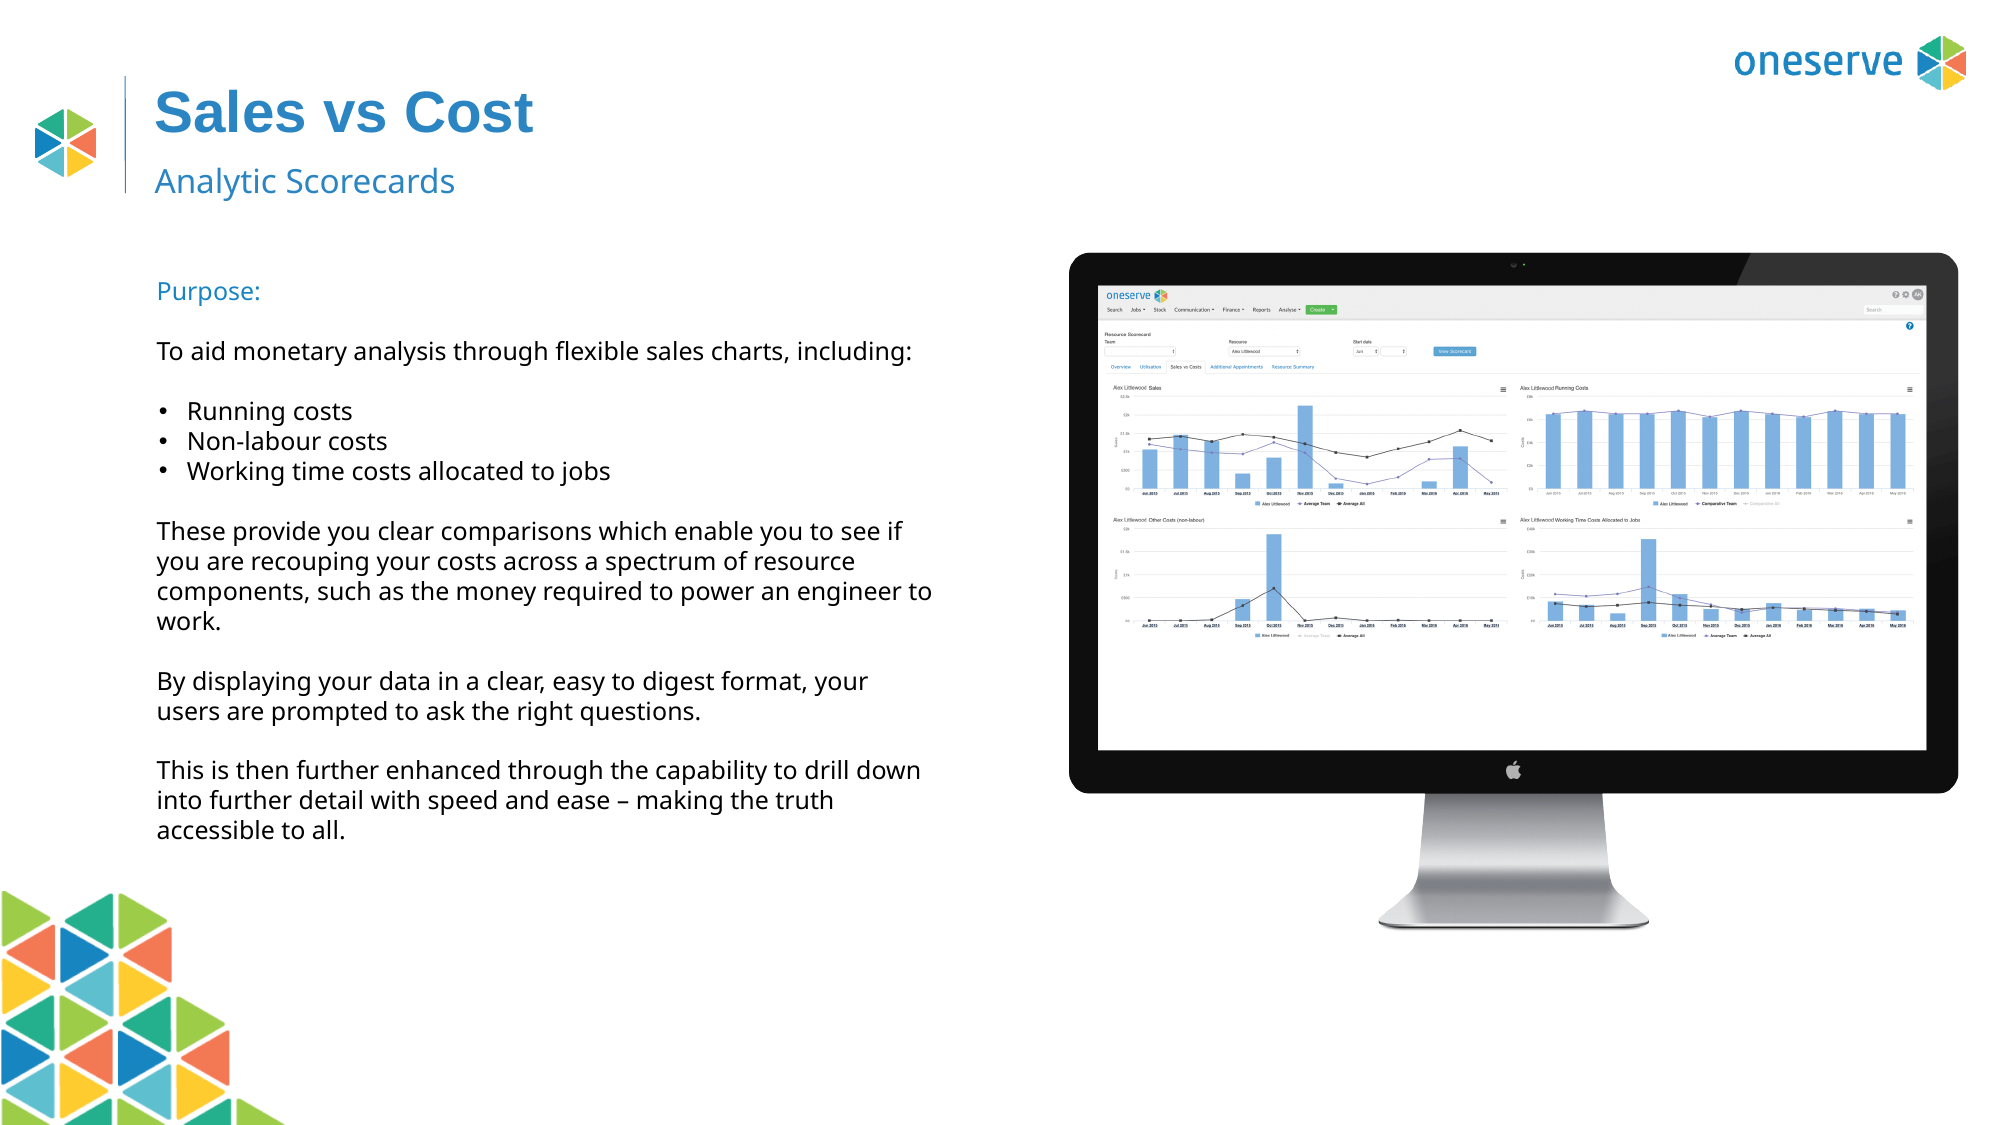

Sales vs Cost
Analytic Scorecards
Purpose:
To aid monetary analysis through flexible sales charts, including:
Running costs
Non-labour costs
Working time costs allocated to jobs
These provide you clear comparisons which enable you to see if you are recouping your costs across a spectrum of resource components, such as the money required to power an engineer to work.
By displaying your data in a clear, easy to digest format, your users are prompted to ask the right questions.
This is then further enhanced through the capability to drill down into further detail with speed and ease – making the truth accessible to all.